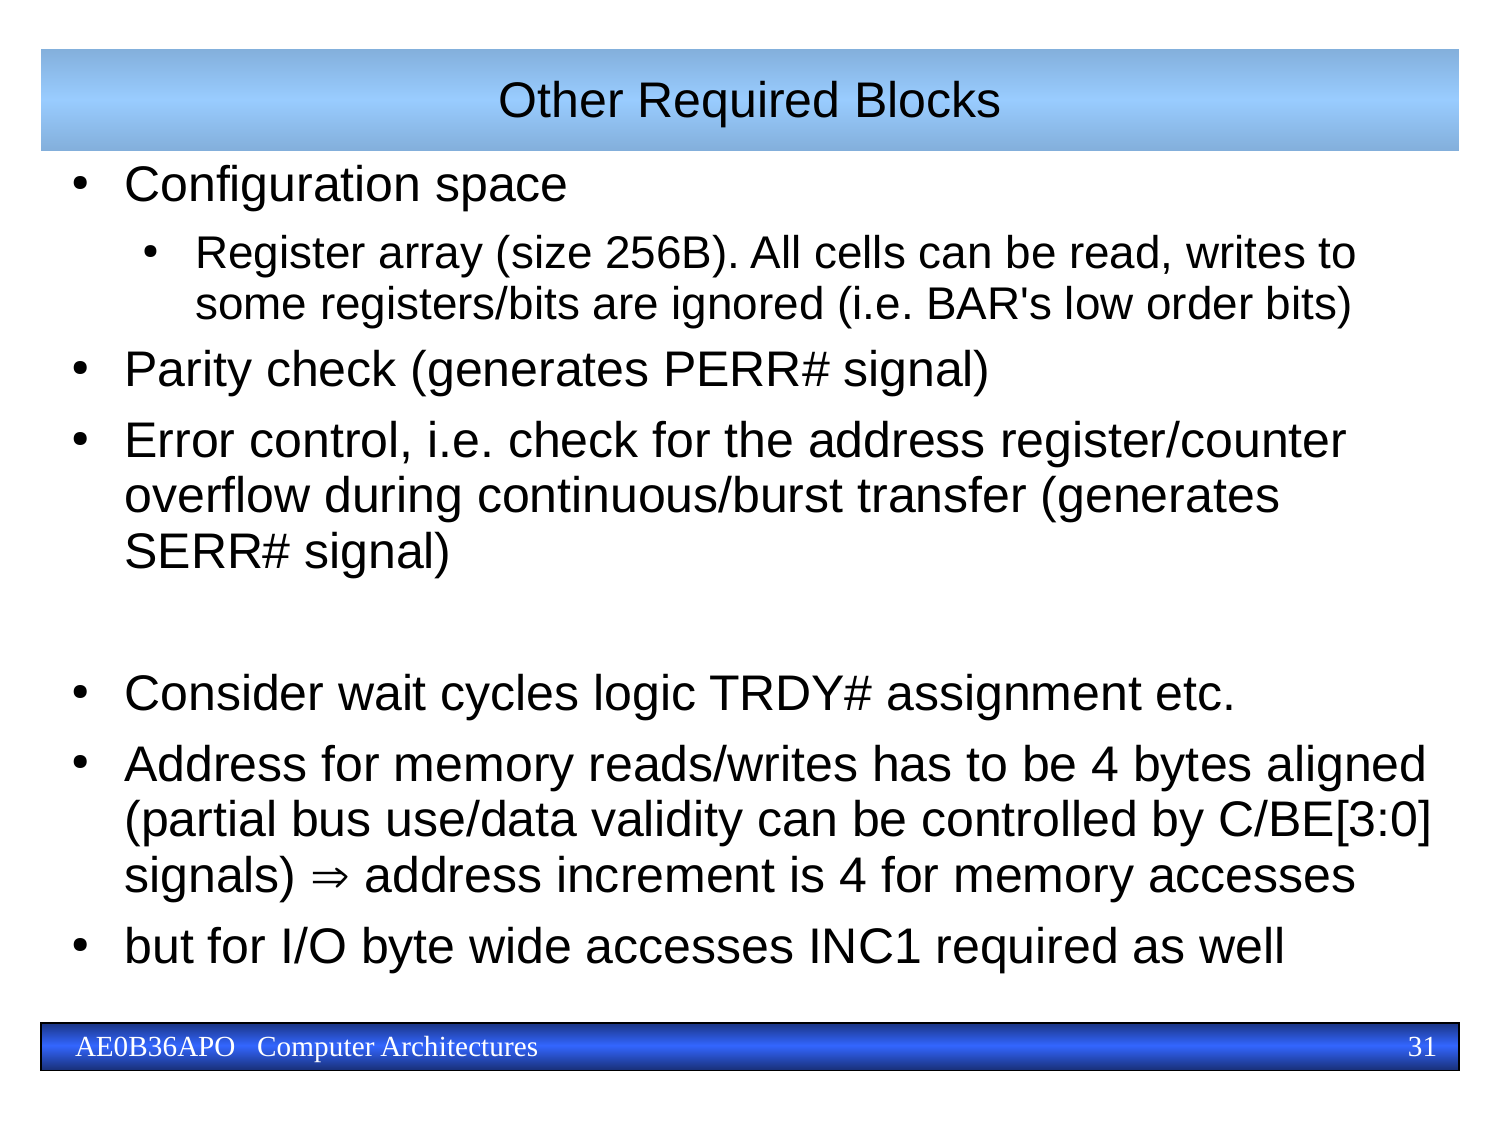

# Other Required Blocks
Configuration space
Register array (size 256B). All cells can be read, writes to some registers/bits are ignored (i.e. BAR's low order bits)
Parity check (generates PERR# signal)
Error control, i.e. check for the address register/counter overflow during continuous/burst transfer (generates SERR# signal)
Consider wait cycles logic TRDY# assignment etc.
Address for memory reads/writes has to be 4 bytes aligned (partial bus use/data validity can be controlled by C/BE[3:0] signals) ⇒ address increment is 4 for memory accesses
but for I/O byte wide accesses INC1 required as well
AE0B36APO Computer Architectures
31